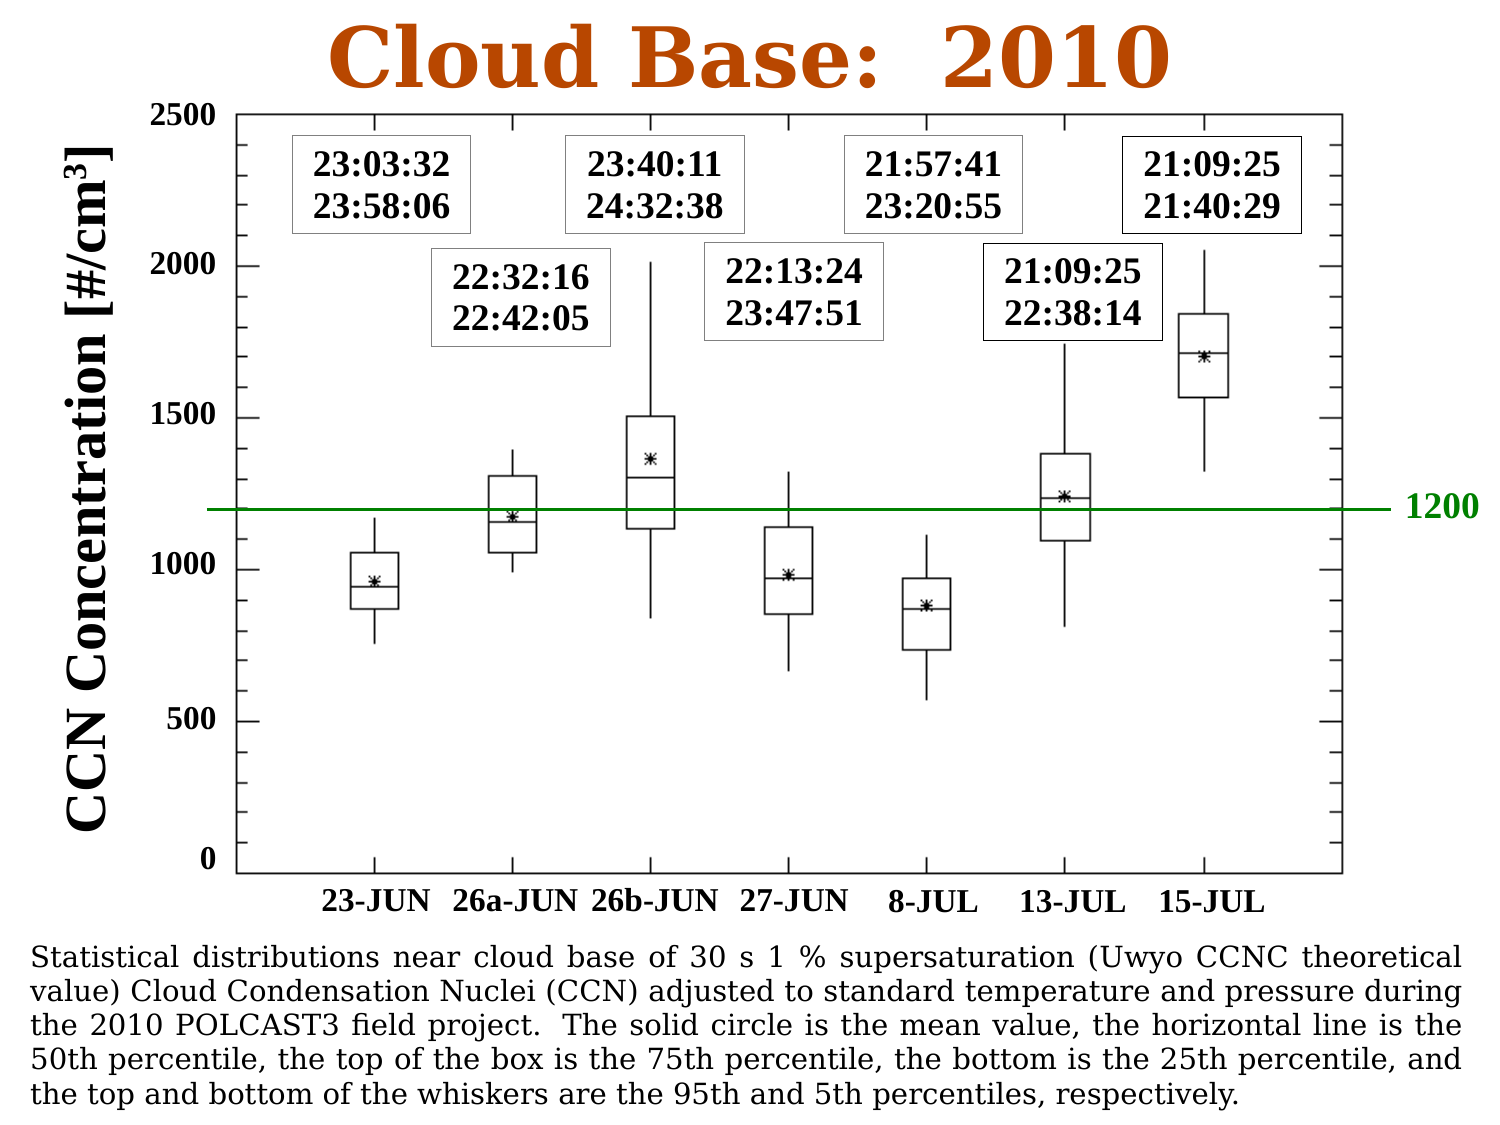

# Cloud Base: 2010
2500
23:03:32
23:58:06
23:40:11
24:32:38
21:57:41
23:20:55
21:09:25
21:40:29
2000
22:13:24
23:47:51
21:09:25
22:38:14
22:32:16
22:42:05
1500
CCN Concentration [#/cm3]
1200
1000
500
0
23-JUN
26a-JUN
26b-JUN
27-JUN
8-JUL
13-JUL
15-JUL
Statistical distributions near cloud base of 30 s 1 % supersaturation (Uwyo CCNC theoretical value) Cloud Condensation Nuclei (CCN) adjusted to standard temperature and pressure during the 2010 POLCAST3 field project.  The solid circle is the mean value, the horizontal line is the 50th percentile, the top of the box is the 75th percentile, the bottom is the 25th percentile, and the top and bottom of the whiskers are the 95th and 5th percentiles, respectively.